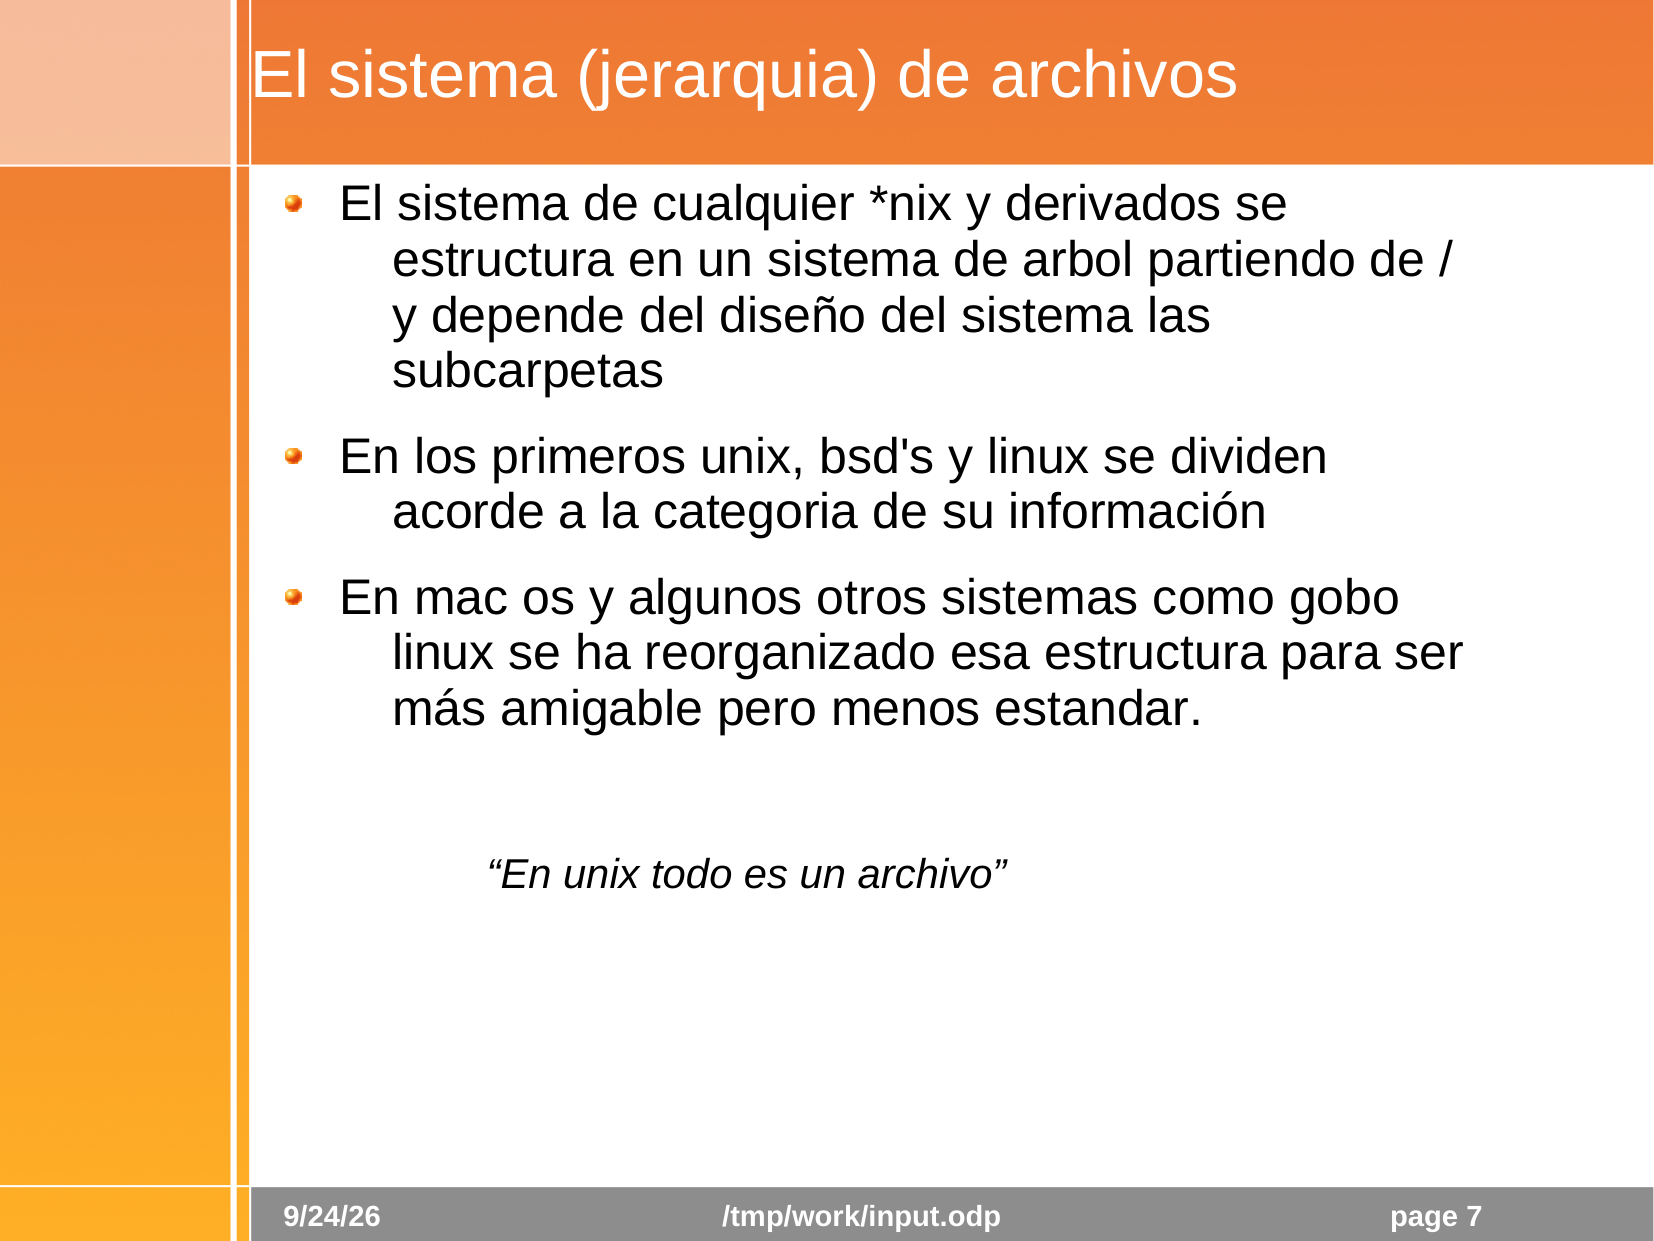

# El sistema (jerarquia) de archivos
El sistema de cualquier *nix y derivados se estructura en un sistema de arbol partiendo de / y depende del diseño del sistema las subcarpetas
En los primeros unix, bsd's y linux se dividen acorde a la categoria de su información
En mac os y algunos otros sistemas como gobo linux se ha reorganizado esa estructura para ser más amigable pero menos estandar.
“En unix todo es un archivo”